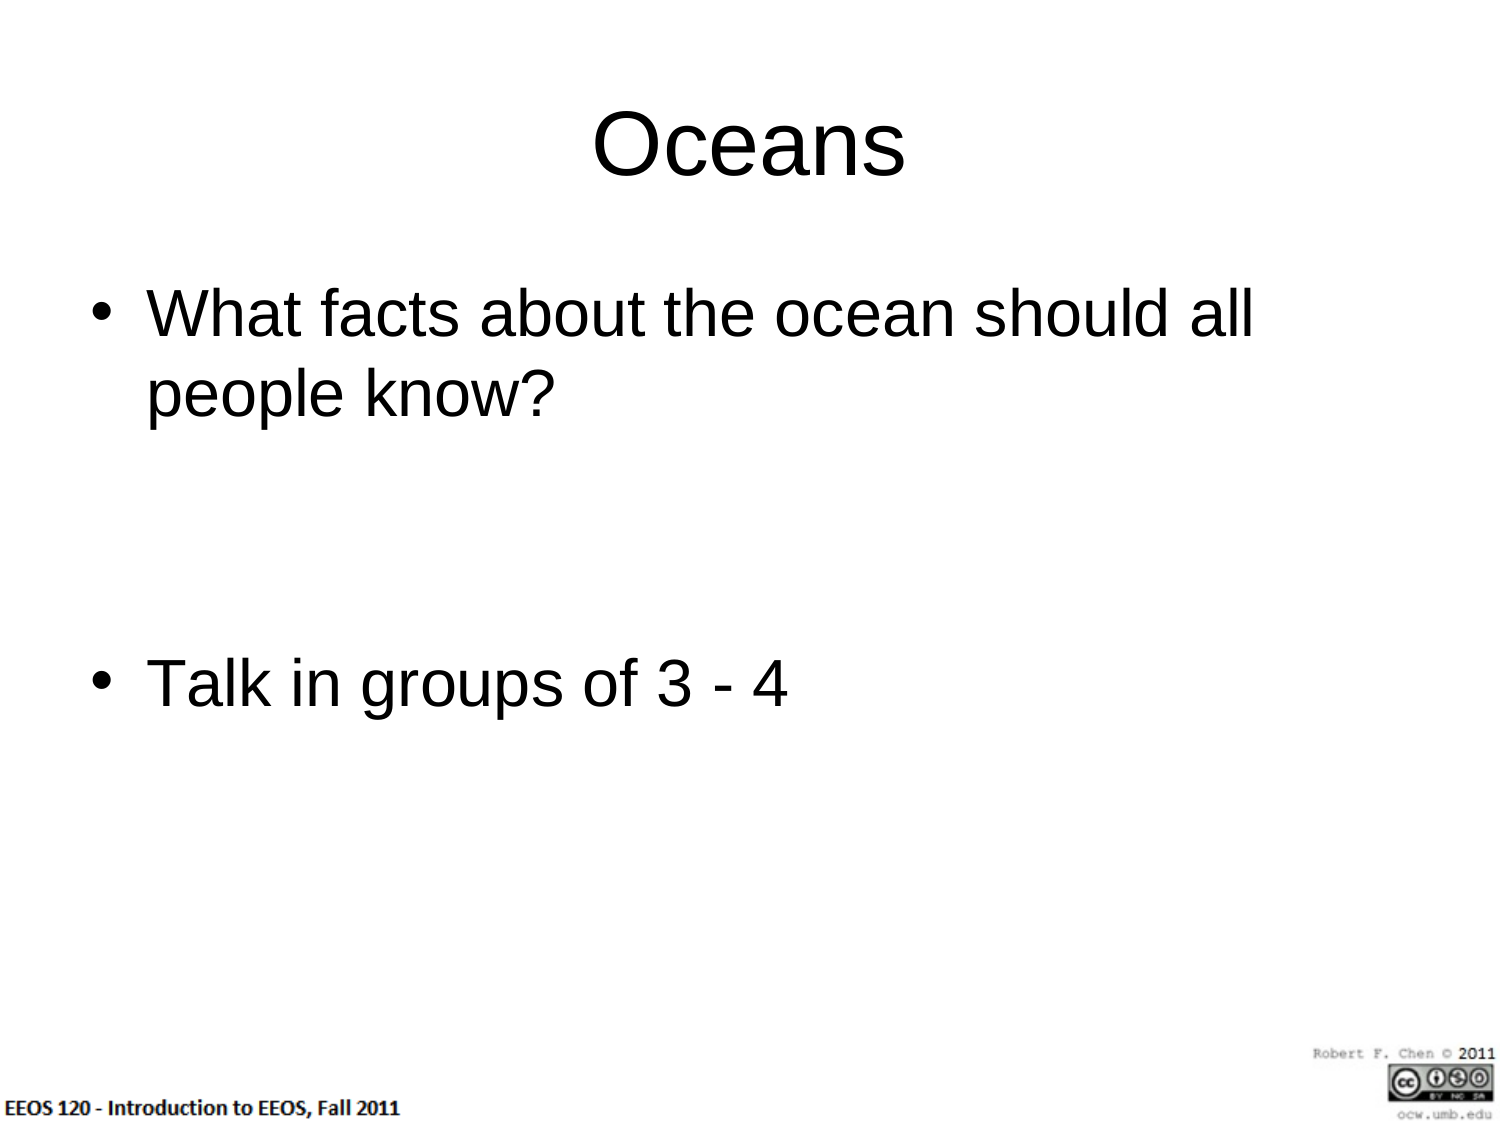

# Oceans
What facts about the ocean should all people know?
Talk in groups of 3 - 4